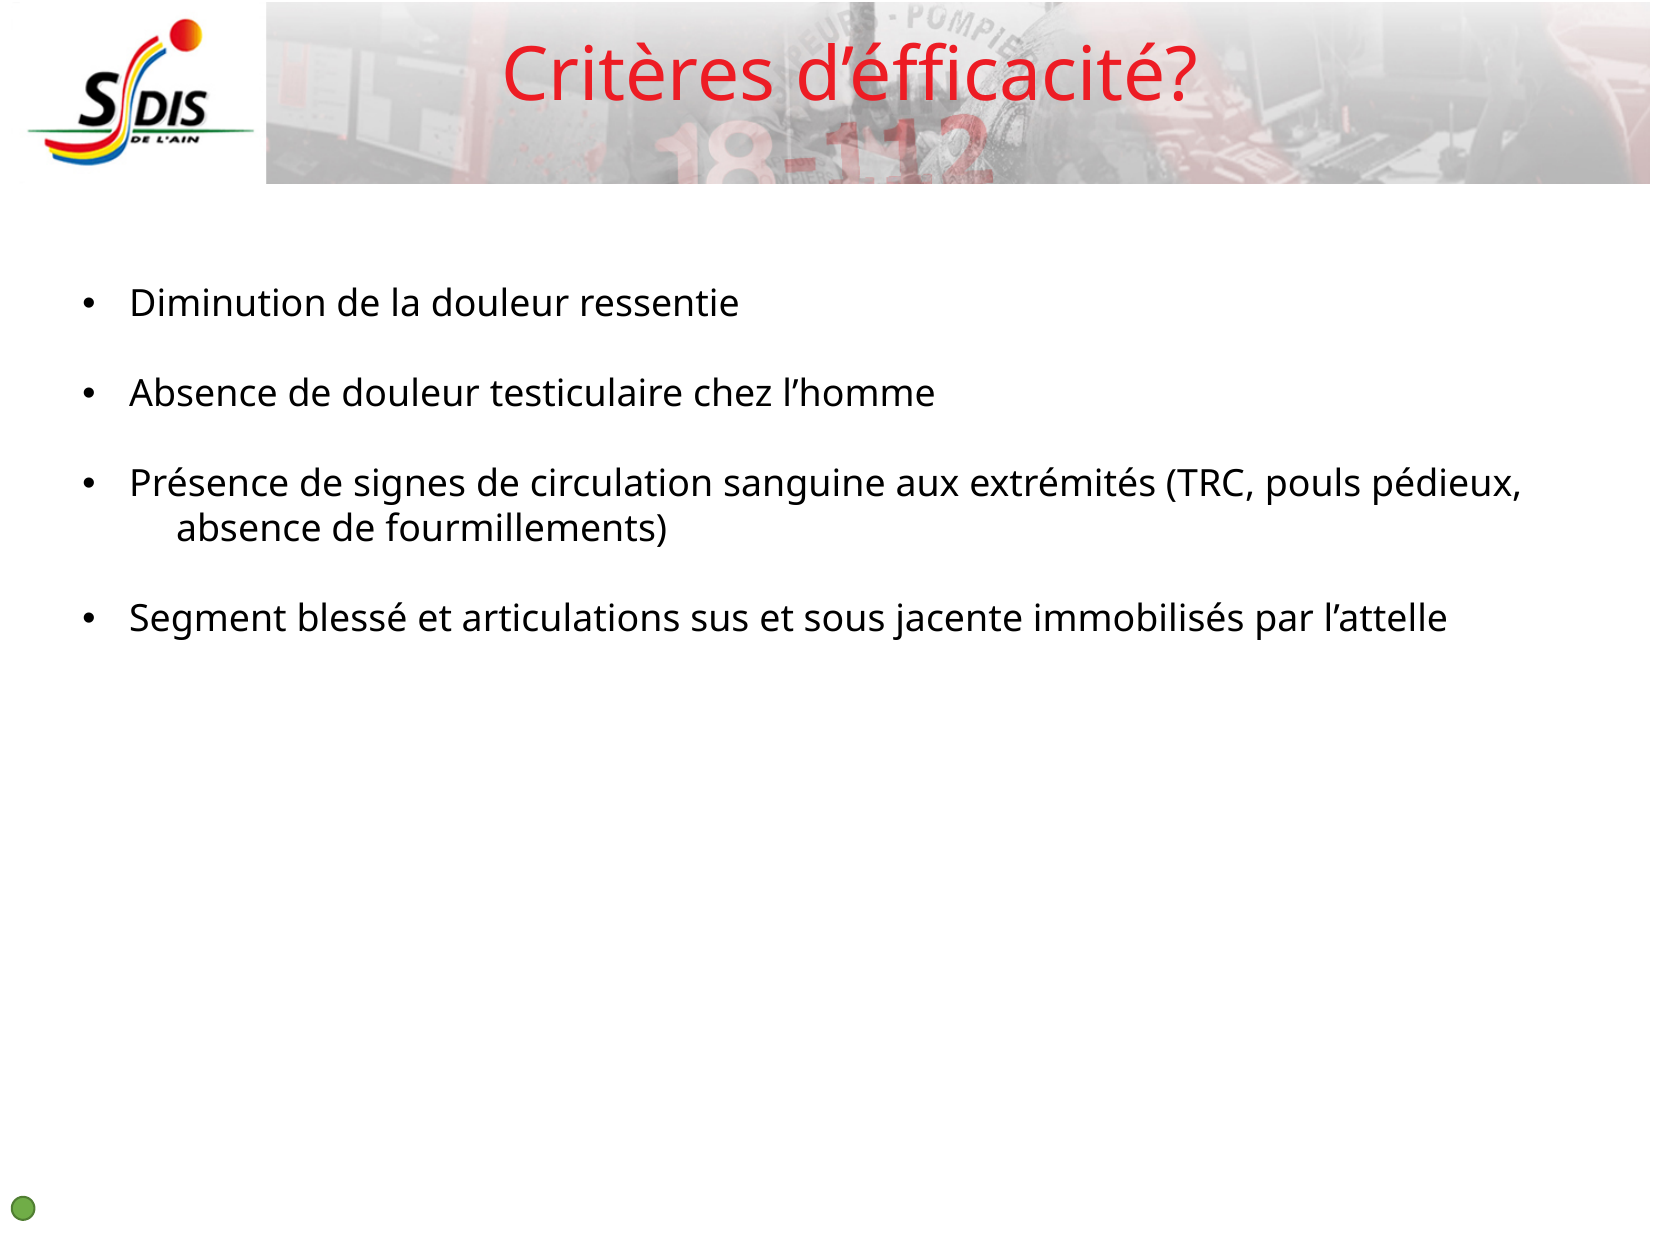

# Critères d’éfficacité?
Diminution de la douleur ressentie
Absence de douleur testiculaire chez l’homme
Présence de signes de circulation sanguine aux extrémités (TRC, pouls pédieux, absence de fourmillements)
Segment blessé et articulations sus et sous jacente immobilisés par l’attelle